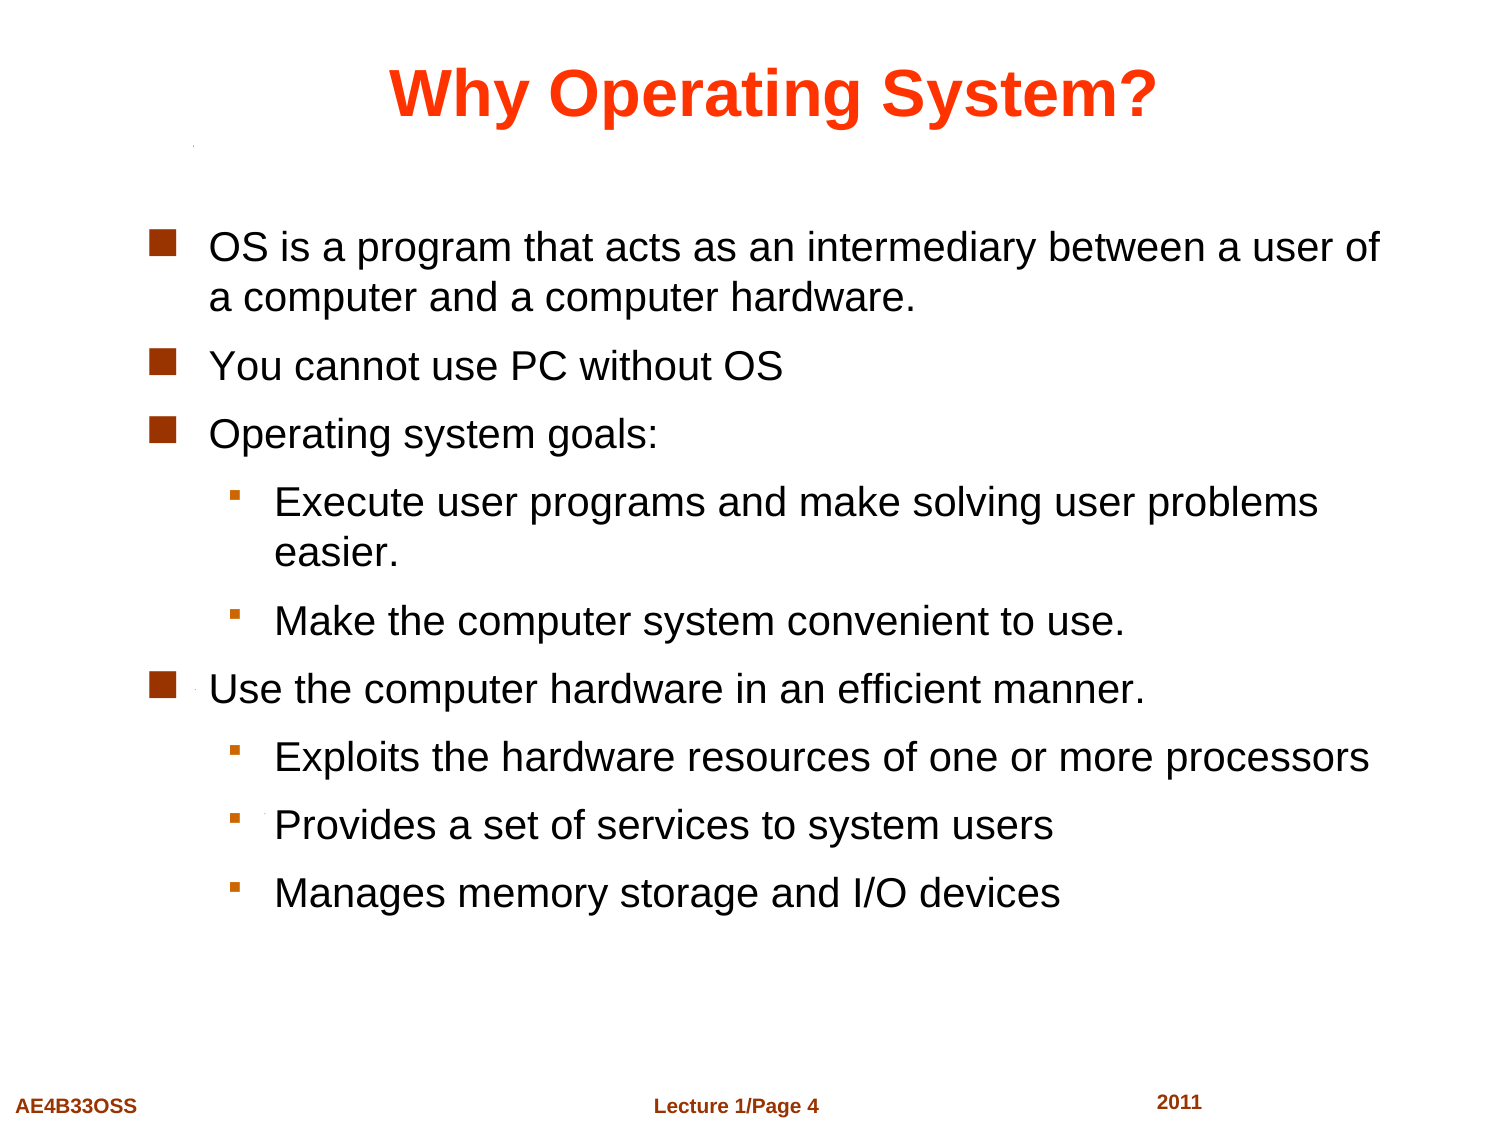

# Why Operating System?
OS is a program that acts as an intermediary between a user of a computer and a computer hardware.
You cannot use PC without OS
Operating system goals:
Execute user programs and make solving user problems easier.
Make the computer system convenient to use.
Use the computer hardware in an efficient manner.
Exploits the hardware resources of one or more processors
Provides a set of services to system users
Manages memory storage and I/O devices